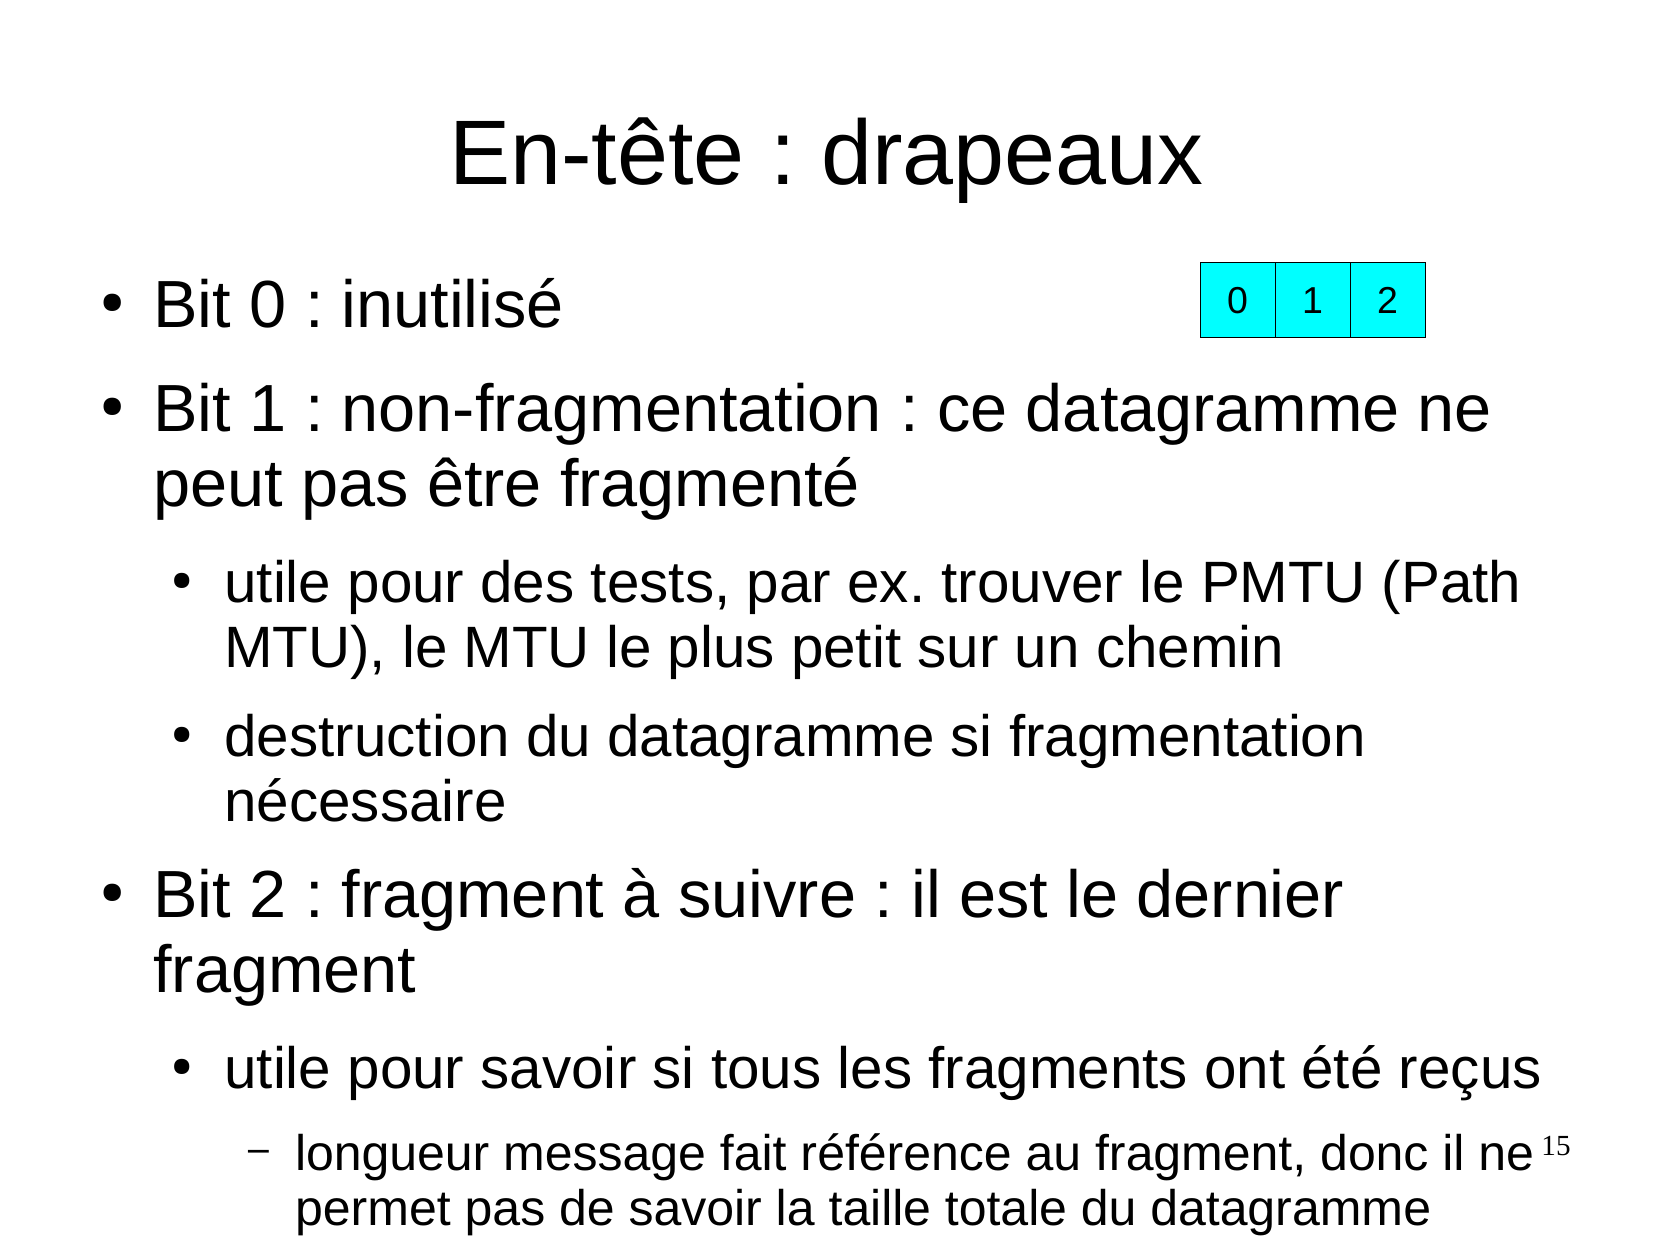

# En-tête : drapeaux
0
1
2
Bit 0 : inutilisé
Bit 1 : non-fragmentation : ce datagramme ne peut pas être fragmenté
utile pour des tests, par ex. trouver le PMTU (Path MTU), le MTU le plus petit sur un chemin
destruction du datagramme si fragmentation nécessaire
Bit 2 : fragment à suivre : il est le dernier fragment
utile pour savoir si tous les fragments ont été reçus
longueur message fait référence au fragment, donc il ne permet pas de savoir la taille totale du datagramme
15